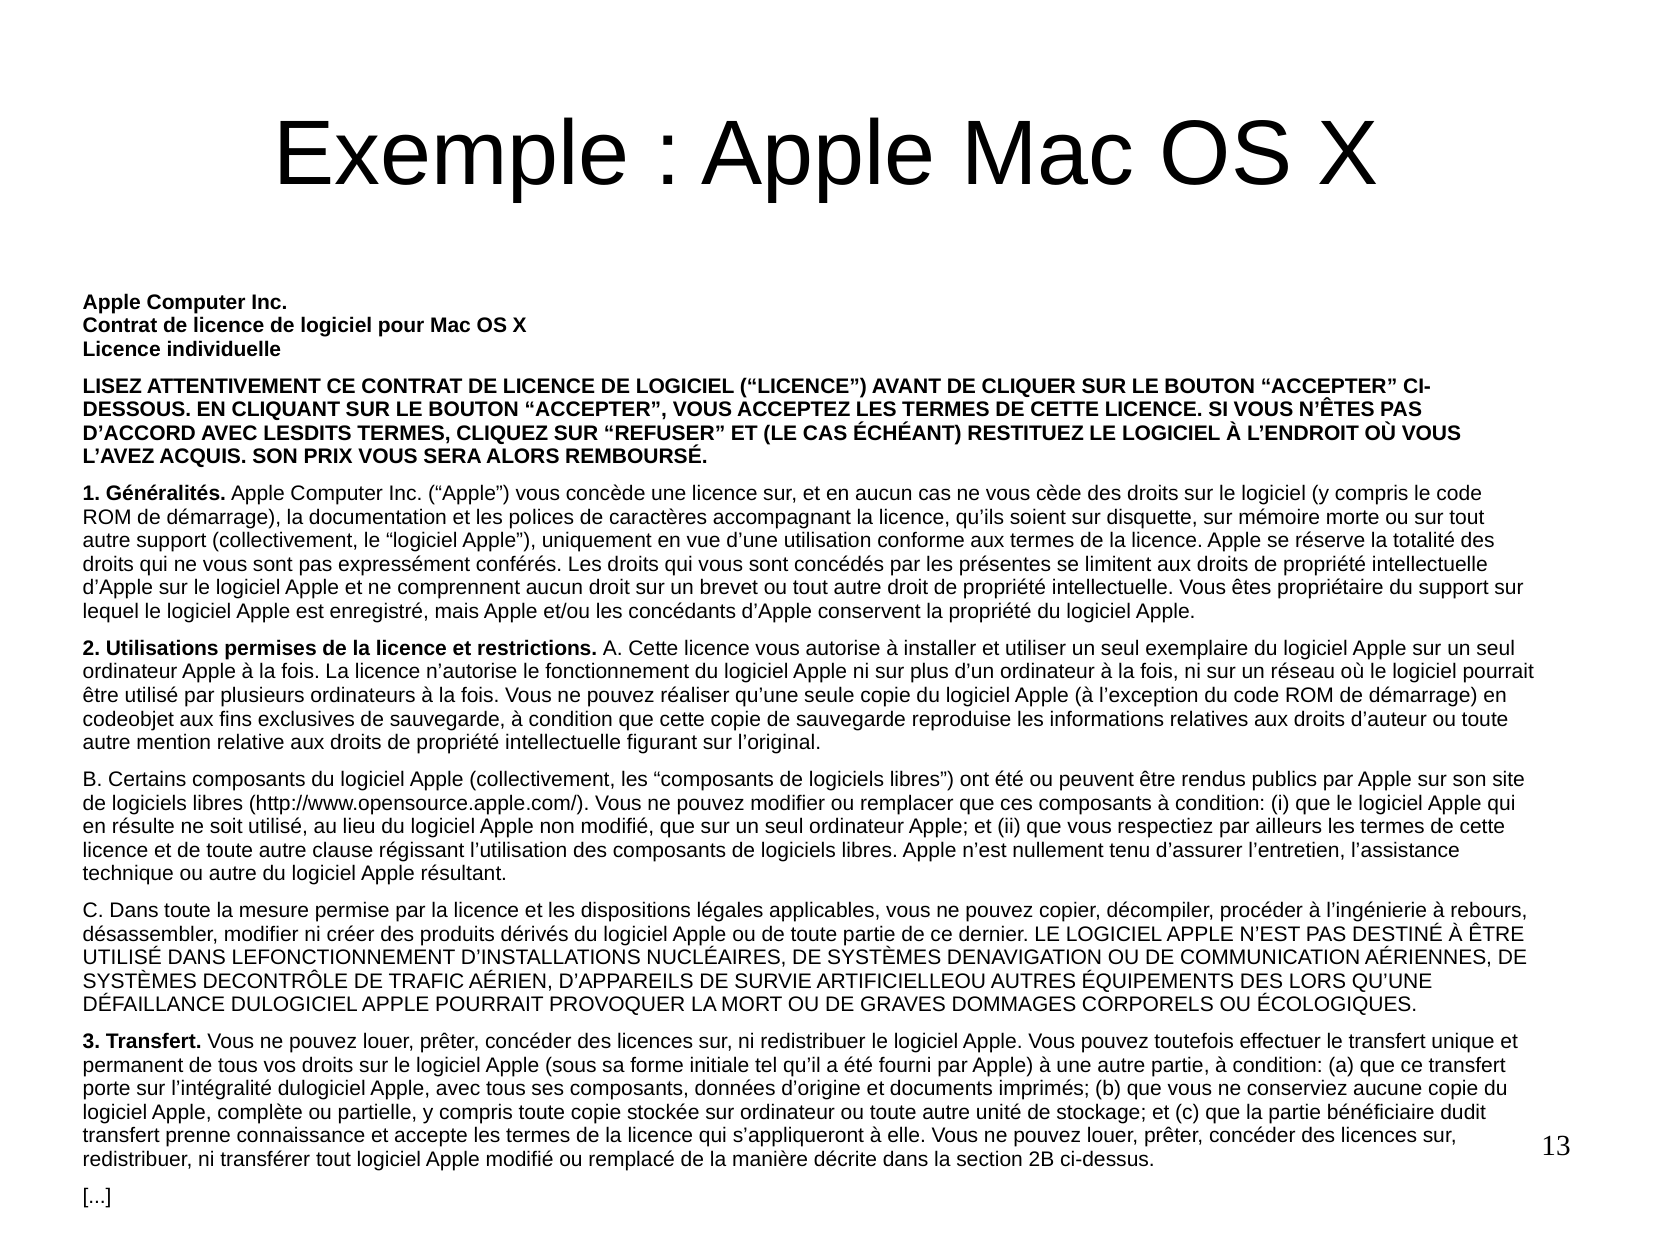

# Exemple : Apple Mac OS X
Apple Computer Inc.
Contrat de licence de logiciel pour Mac OS X
Licence individuelle
LISEZ ATTENTIVEMENT CE CONTRAT DE LICENCE DE LOGICIEL (“LICENCE”) AVANT DE CLIQUER SUR LE BOUTON “ACCEPTER” CI-DESSOUS. EN CLIQUANT SUR LE BOUTON “ACCEPTER”, VOUS ACCEPTEZ LES TERMES DE CETTE LICENCE. SI VOUS N’ÊTES PAS D’ACCORD AVEC LESDITS TERMES, CLIQUEZ SUR “REFUSER” ET (LE CAS ÉCHÉANT) RESTITUEZ LE LOGICIEL À L’ENDROIT OÙ VOUS L’AVEZ ACQUIS. SON PRIX VOUS SERA ALORS REMBOURSÉ.
1. Généralités. Apple Computer Inc. (“Apple”) vous concède une licence sur, et en aucun cas ne vous cède des droits sur le logiciel (y compris le code ROM de démarrage), la documentation et les polices de caractères accompagnant la licence, qu’ils soient sur disquette, sur mémoire morte ou sur tout autre support (collectivement, le “logiciel Apple”), uniquement en vue d’une utilisation conforme aux termes de la licence. Apple se réserve la totalité des droits qui ne vous sont pas expressément conférés. Les droits qui vous sont concédés par les présentes se limitent aux droits de propriété intellectuelle d’Apple sur le logiciel Apple et ne comprennent aucun droit sur un brevet ou tout autre droit de propriété intellectuelle. Vous êtes propriétaire du support sur lequel le logiciel Apple est enregistré, mais Apple et/ou les concédants d’Apple conservent la propriété du logiciel Apple.
2. Utilisations permises de la licence et restrictions. A. Cette licence vous autorise à installer et utiliser un seul exemplaire du logiciel Apple sur un seul ordinateur Apple à la fois. La licence n’autorise le fonctionnement du logiciel Apple ni sur plus d’un ordinateur à la fois, ni sur un réseau où le logiciel pourrait être utilisé par plusieurs ordinateurs à la fois. Vous ne pouvez réaliser qu’une seule copie du logiciel Apple (à l’exception du code ROM de démarrage) en codeobjet aux fins exclusives de sauvegarde, à condition que cette copie de sauvegarde reproduise les informations relatives aux droits d’auteur ou toute autre mention relative aux droits de propriété intellectuelle figurant sur l’original.
B. Certains composants du logiciel Apple (collectivement, les “composants de logiciels libres”) ont été ou peuvent être rendus publics par Apple sur son site de logiciels libres (http://www.opensource.apple.com/). Vous ne pouvez modifier ou remplacer que ces composants à condition: (i) que le logiciel Apple qui en résulte ne soit utilisé, au lieu du logiciel Apple non modifié, que sur un seul ordinateur Apple; et (ii) que vous respectiez par ailleurs les termes de cette licence et de toute autre clause régissant l’utilisation des composants de logiciels libres. Apple n’est nullement tenu d’assurer l’entretien, l’assistance technique ou autre du logiciel Apple résultant.
C. Dans toute la mesure permise par la licence et les dispositions légales applicables, vous ne pouvez copier, décompiler, procéder à l’ingénierie à rebours, désassembler, modifier ni créer des produits dérivés du logiciel Apple ou de toute partie de ce dernier. LE LOGICIEL APPLE N’EST PAS DESTINÉ À ÊTRE UTILISÉ DANS LEFONCTIONNEMENT D’INSTALLATIONS NUCLÉAIRES, DE SYSTÈMES DENAVIGATION OU DE COMMUNICATION AÉRIENNES, DE SYSTÈMES DECONTRÔLE DE TRAFIC AÉRIEN, D’APPAREILS DE SURVIE ARTIFICIELLEOU AUTRES ÉQUIPEMENTS DES LORS QU’UNE DÉFAILLANCE DULOGICIEL APPLE POURRAIT PROVOQUER LA MORT OU DE GRAVES DOMMAGES CORPORELS OU ÉCOLOGIQUES.
3. Transfert. Vous ne pouvez louer, prêter, concéder des licences sur, ni redistribuer le logiciel Apple. Vous pouvez toutefois effectuer le transfert unique et permanent de tous vos droits sur le logiciel Apple (sous sa forme initiale tel qu’il a été fourni par Apple) à une autre partie, à condition: (a) que ce transfert porte sur l’intégralité dulogiciel Apple, avec tous ses composants, données d’origine et documents imprimés; (b) que vous ne conserviez aucune copie du logiciel Apple, complète ou partielle, y compris toute copie stockée sur ordinateur ou toute autre unité de stockage; et (c) que la partie bénéficiaire dudit transfert prenne connaissance et accepte les termes de la licence qui s’appliqueront à elle. Vous ne pouvez louer, prêter, concéder des licences sur, redistribuer, ni transférer tout logiciel Apple modifié ou remplacé de la manière décrite dans la section 2B ci-dessus.
[...]
13